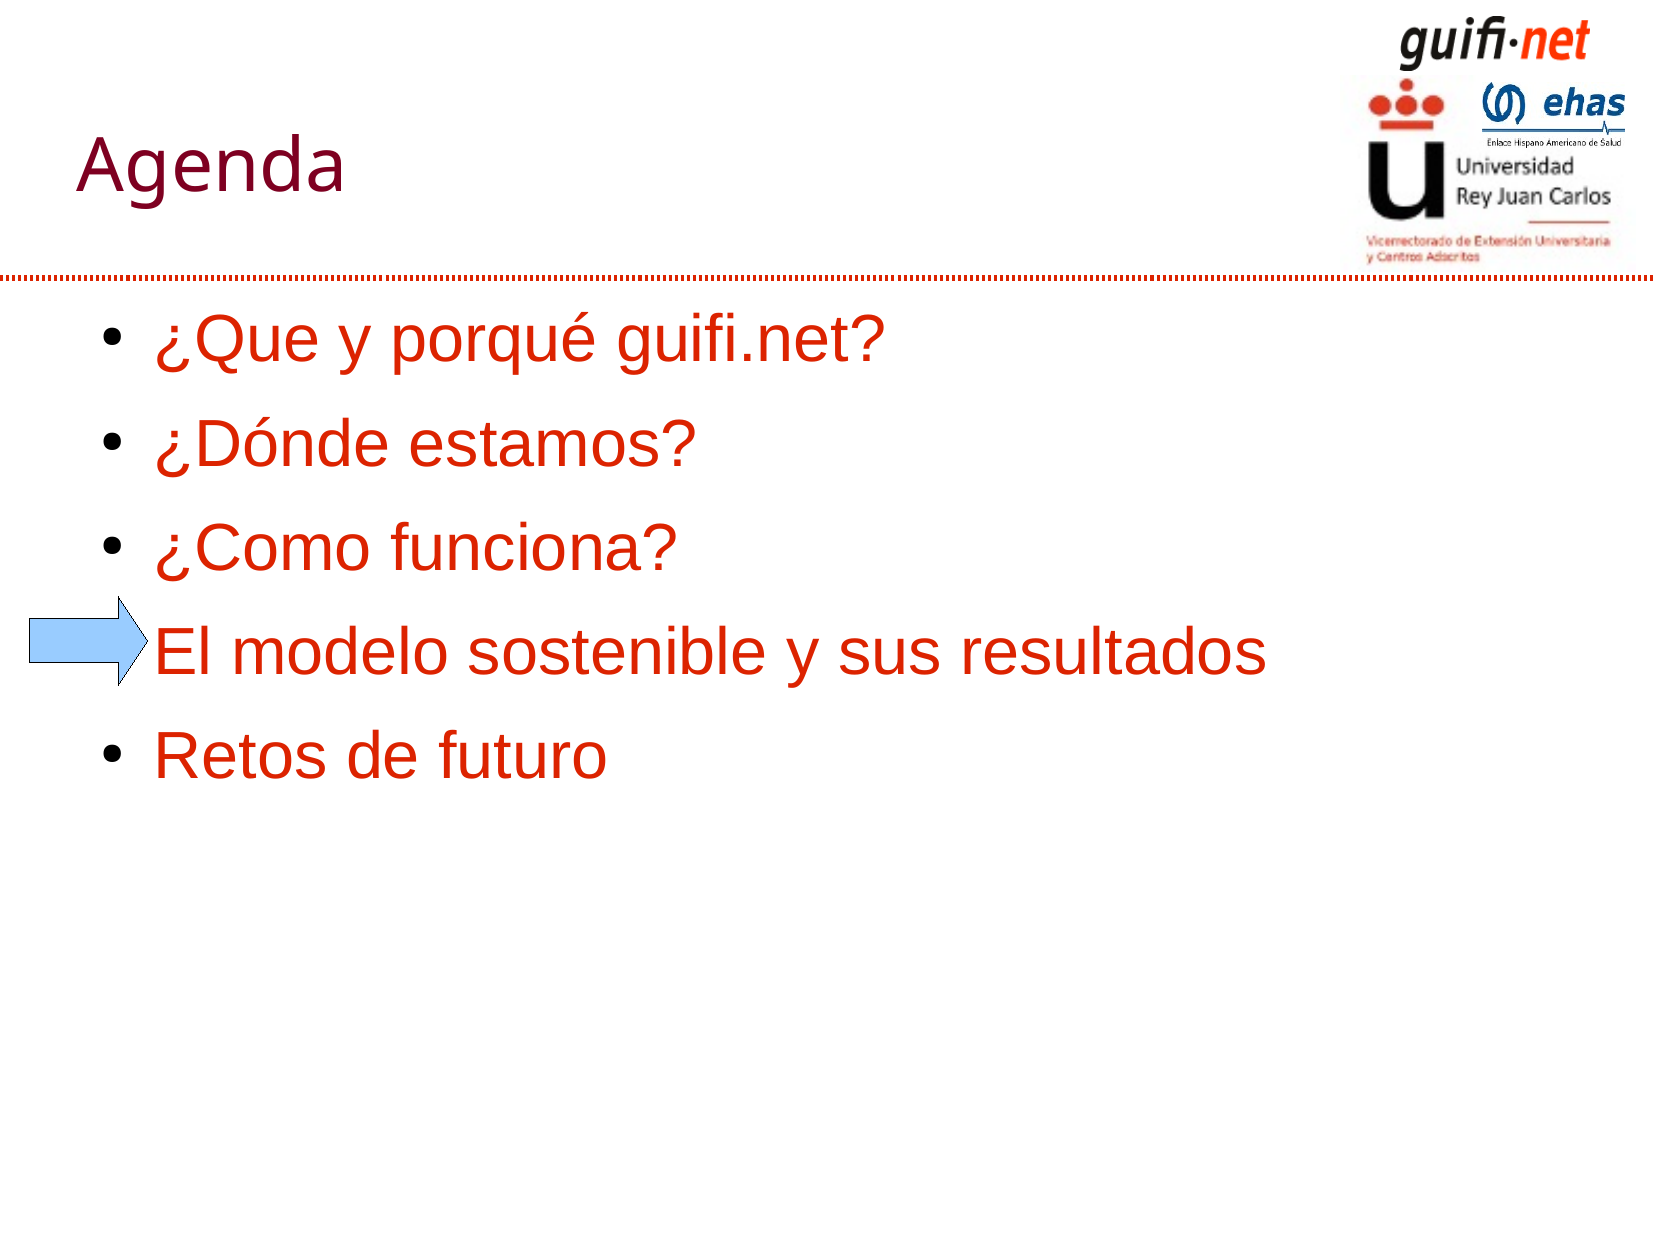

# Agenda
¿Que y porqué guifi.net?
¿Dónde estamos?
¿Como funciona?
El modelo sostenible y sus resultados
Retos de futuro